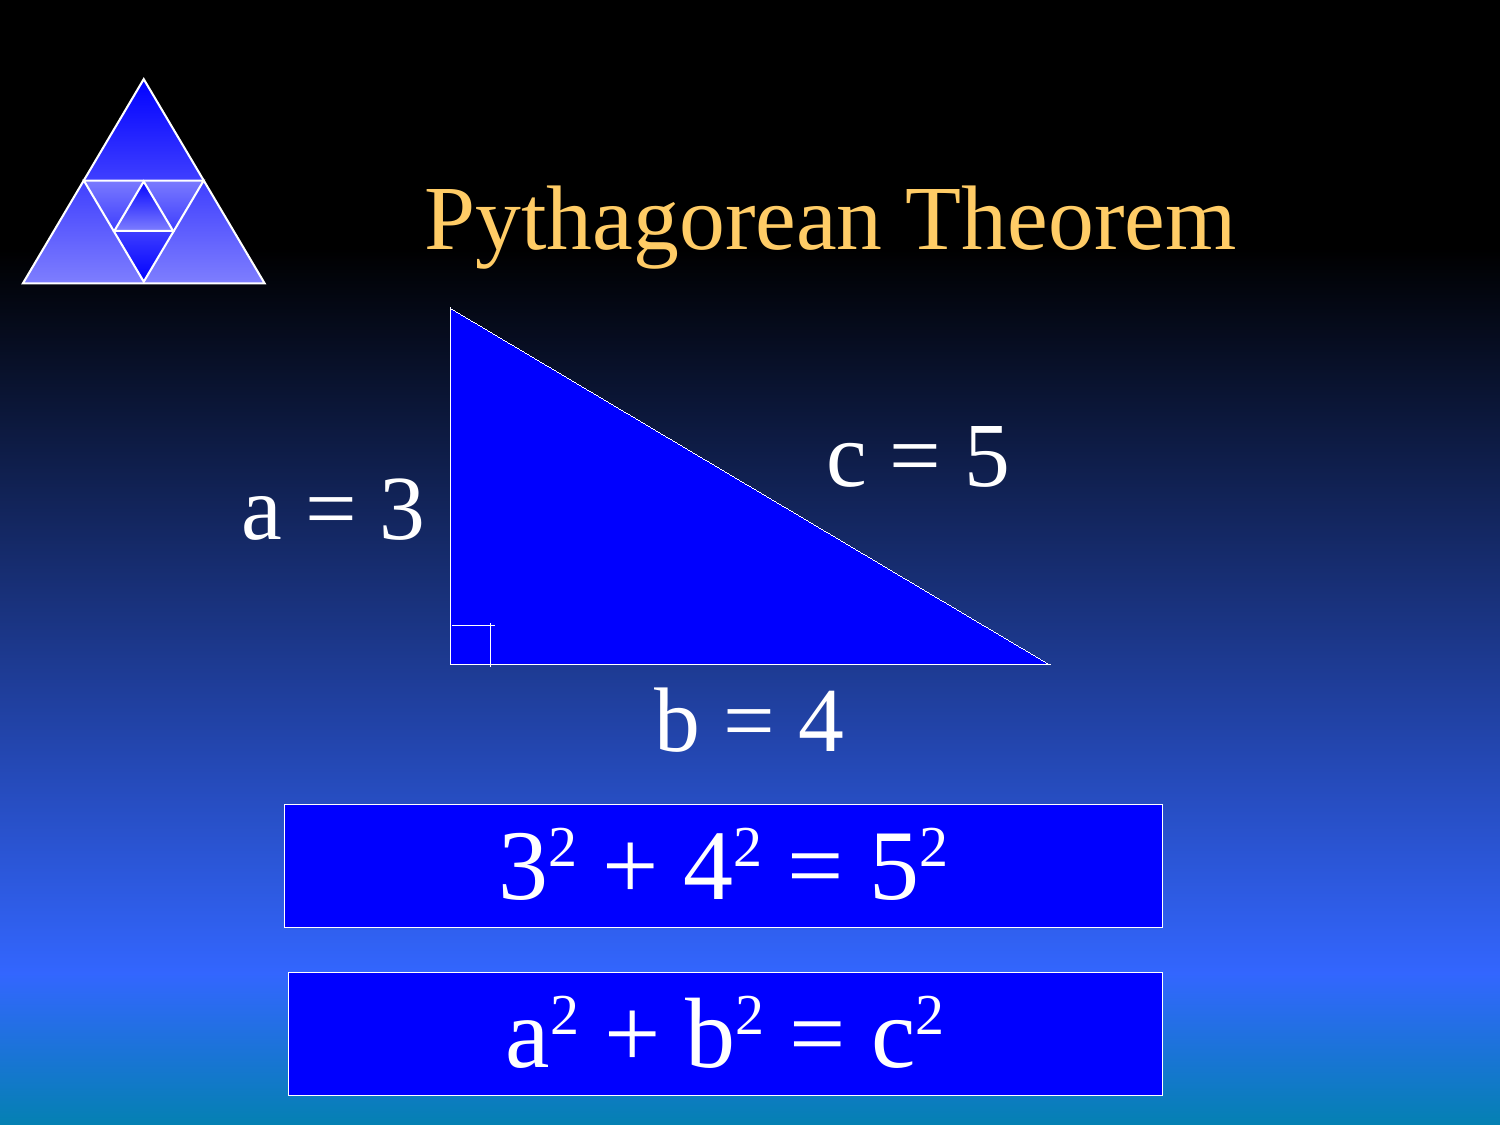

# Pythagorean Theorem
c = 5
a = 3
b = 4
32 + 42 = 52
a2 + b2 = c2